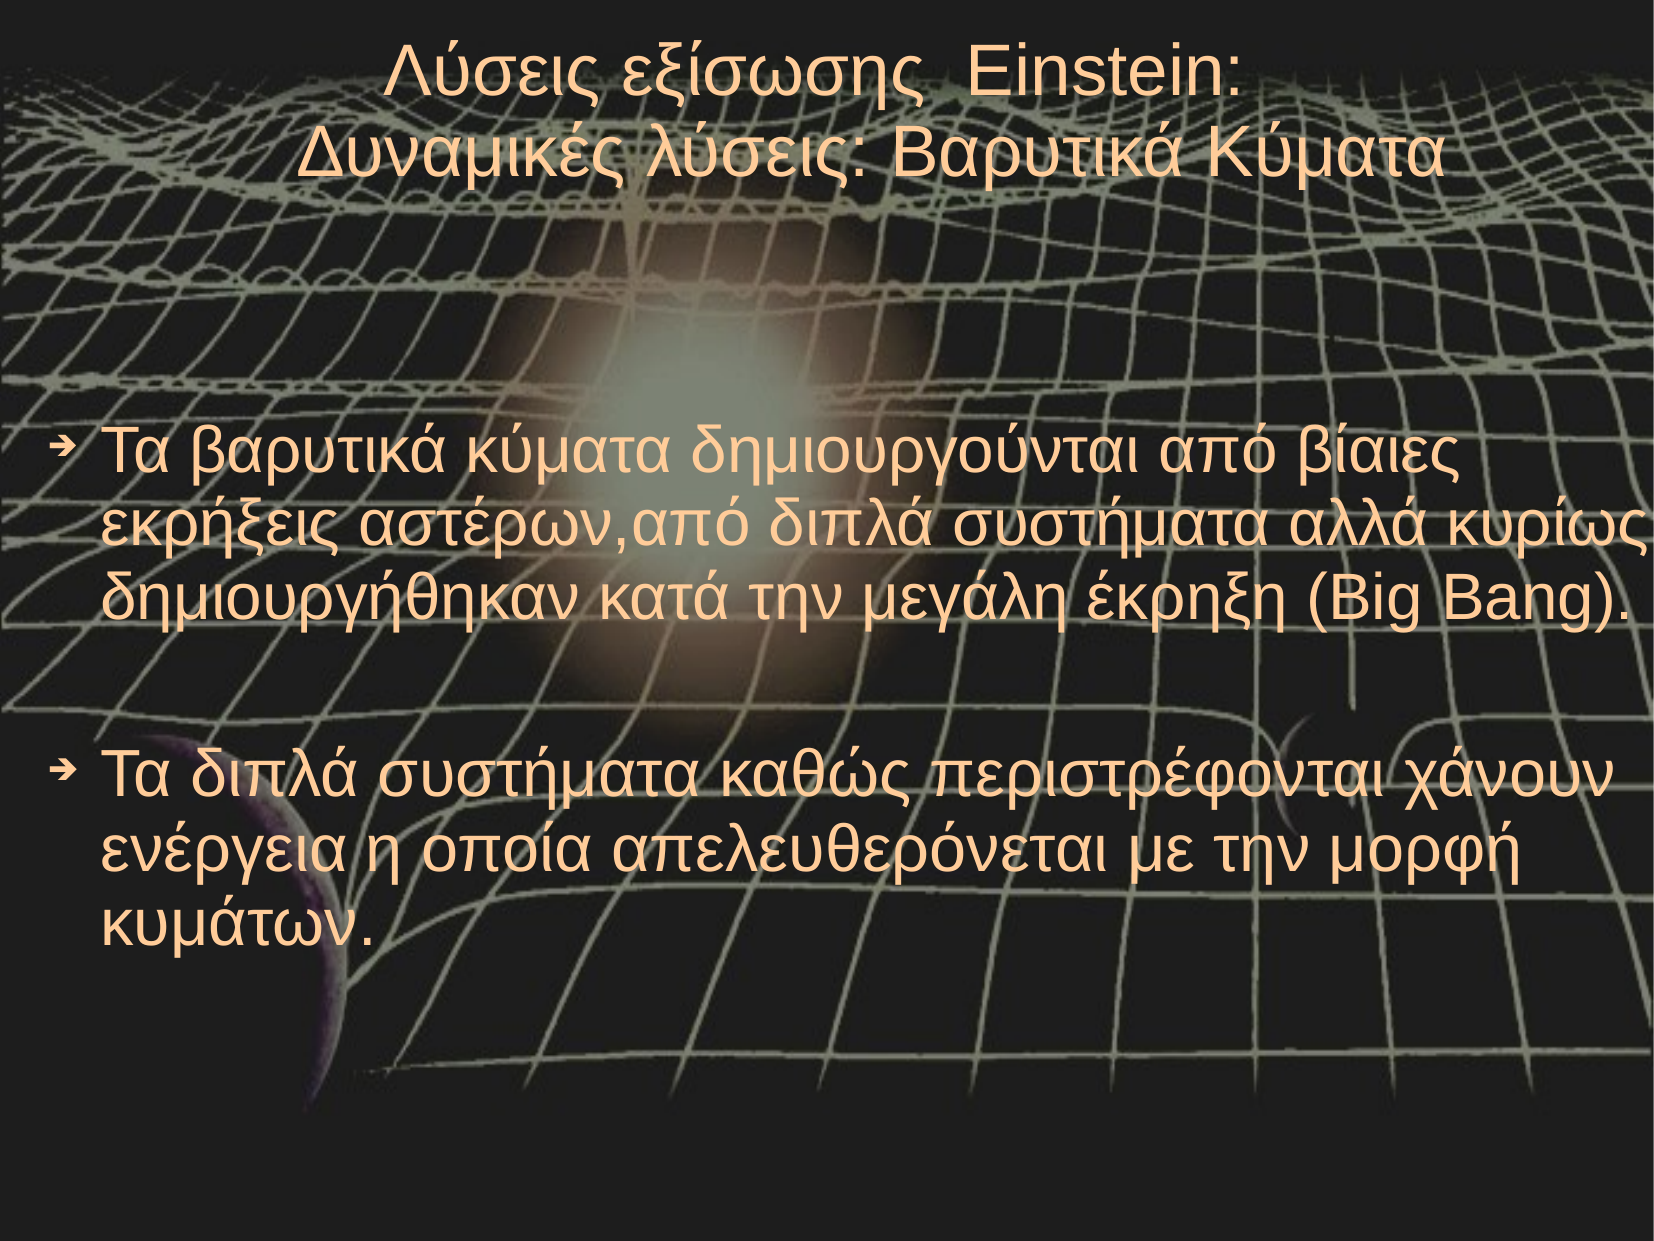

# Λύσεις εξίσωσης Einstein: Δυναμικές λύσεις: Βαρυτικά Κύματα
Τα βαρυτικά κύματα δημιουργούνται από βίαιες εκρήξεις αστέρων,από διπλά συστήματα αλλά κυρίως δημιουργήθηκαν κατά την μεγάλη έκρηξη (Big Bang).
Τα διπλά συστήματα καθώς περιστρέφονται χάνουν ενέργεια η οποία απελευθερόνεται με την μορφή κυμάτων.